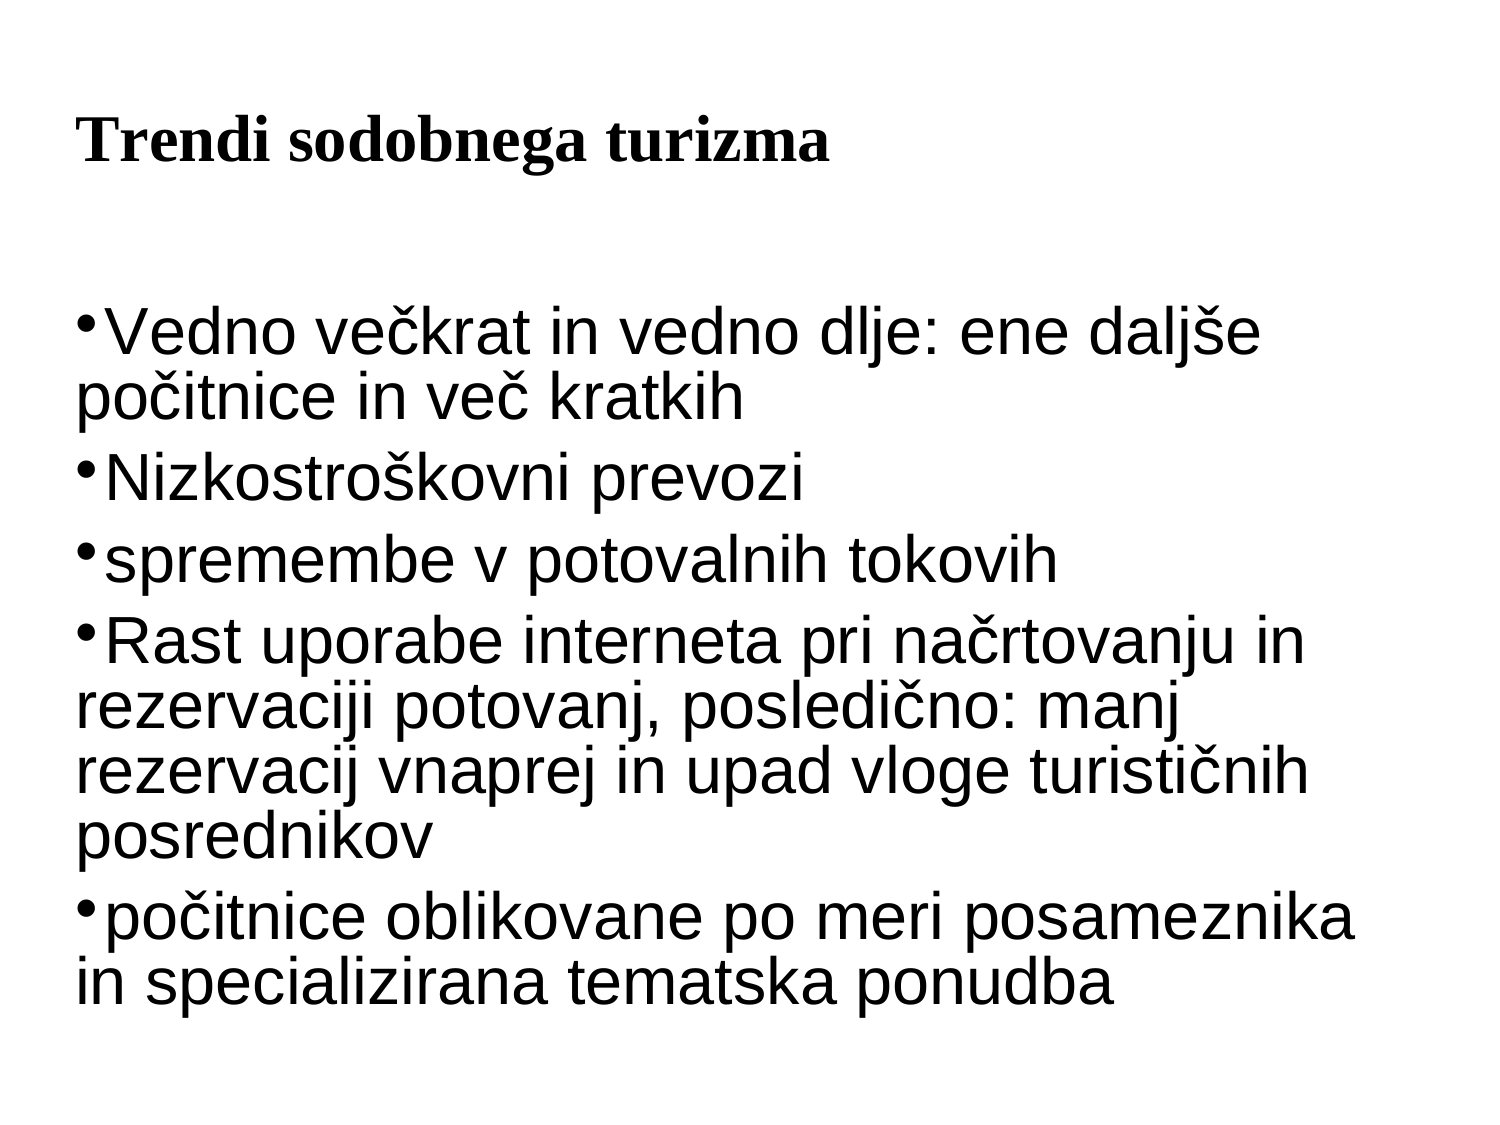

# Trendi sodobnega turizma
Vedno večkrat in vedno dlje: ene daljše počitnice in več kratkih
Nizkostroškovni prevozi
spremembe v potovalnih tokovih
Rast uporabe interneta pri načrtovanju in rezervaciji potovanj, posledično: manj rezervacij vnaprej in upad vloge turističnih posrednikov
počitnice oblikovane po meri posameznika in specializirana tematska ponudba